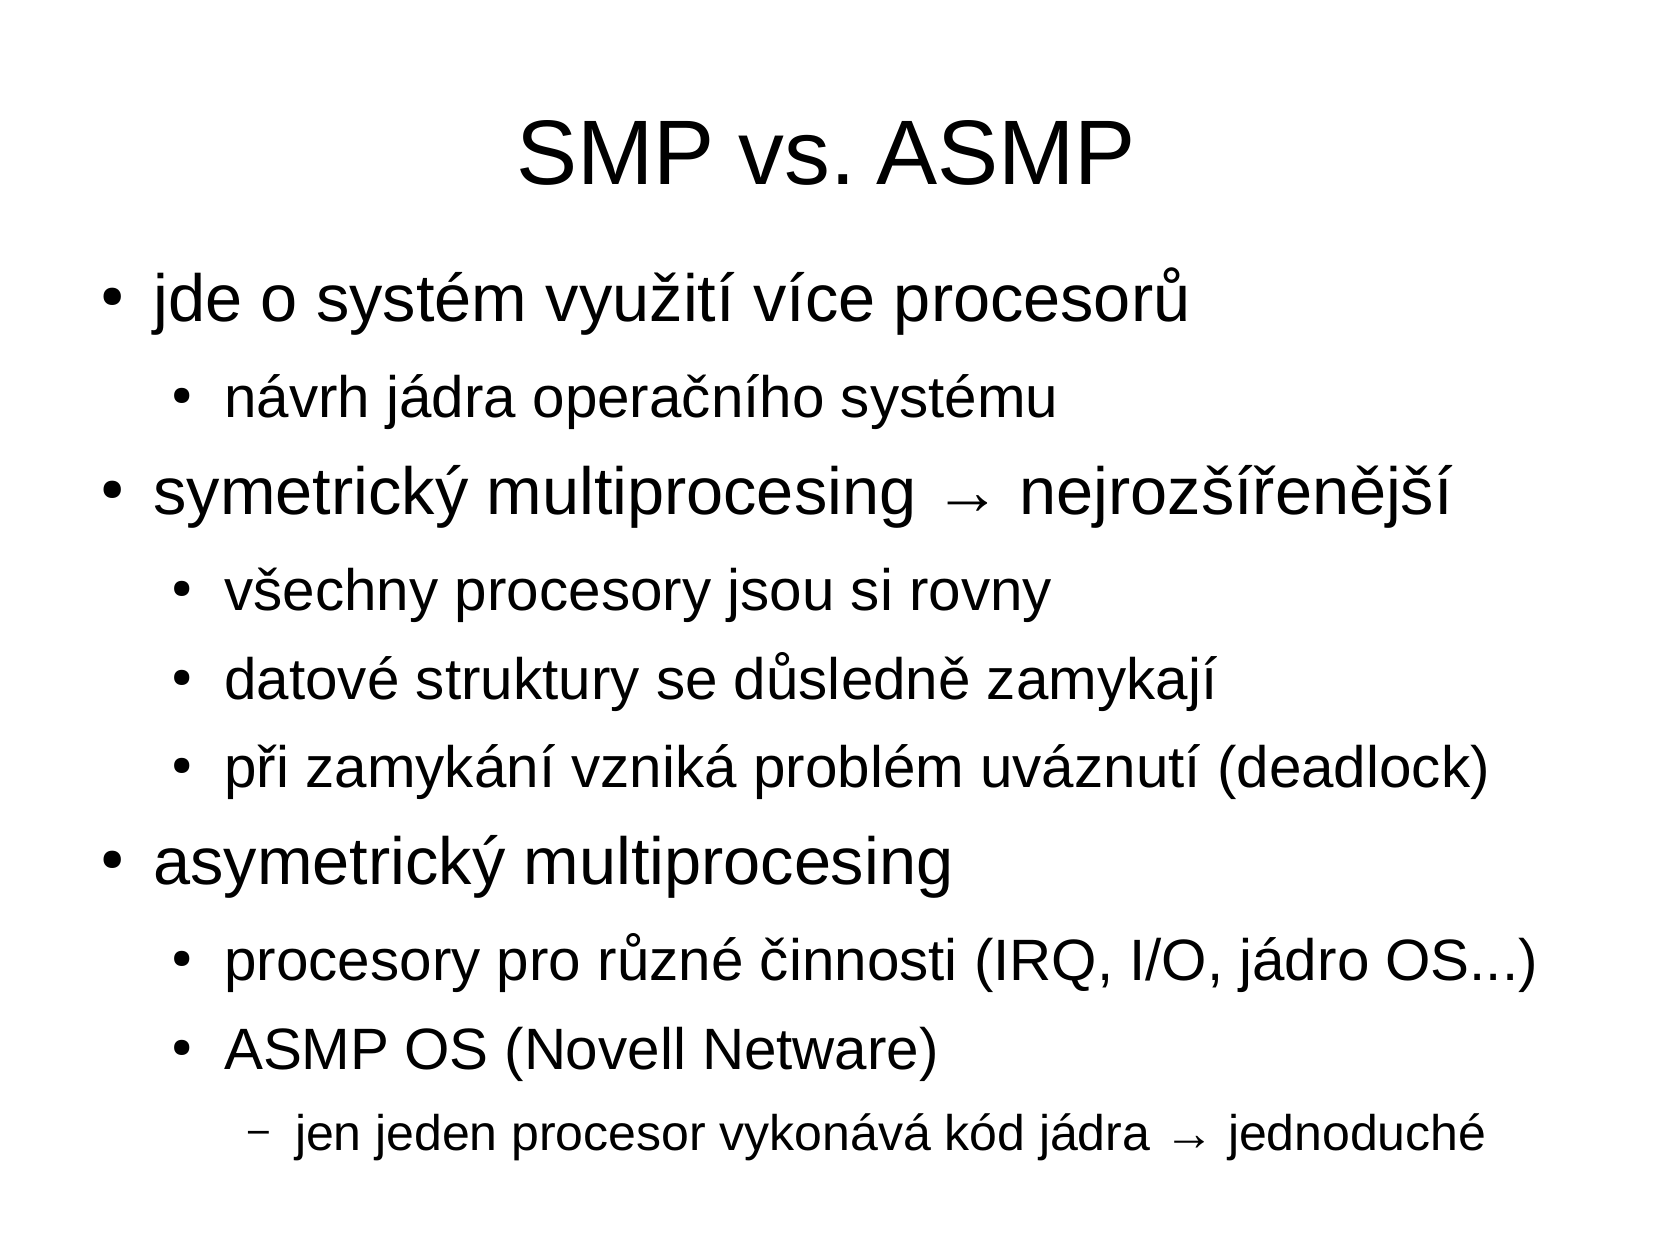

# SMP vs. ASMP
jde o systém využití více procesorů
návrh jádra operačního systému
symetrický multiprocesing → nejrozšířenější
všechny procesory jsou si rovny
datové struktury se důsledně zamykají
při zamykání vzniká problém uváznutí (deadlock)
asymetrický multiprocesing
procesory pro různé činnosti (IRQ, I/O, jádro OS...)
ASMP OS (Novell Netware)
jen jeden procesor vykonává kód jádra → jednoduché